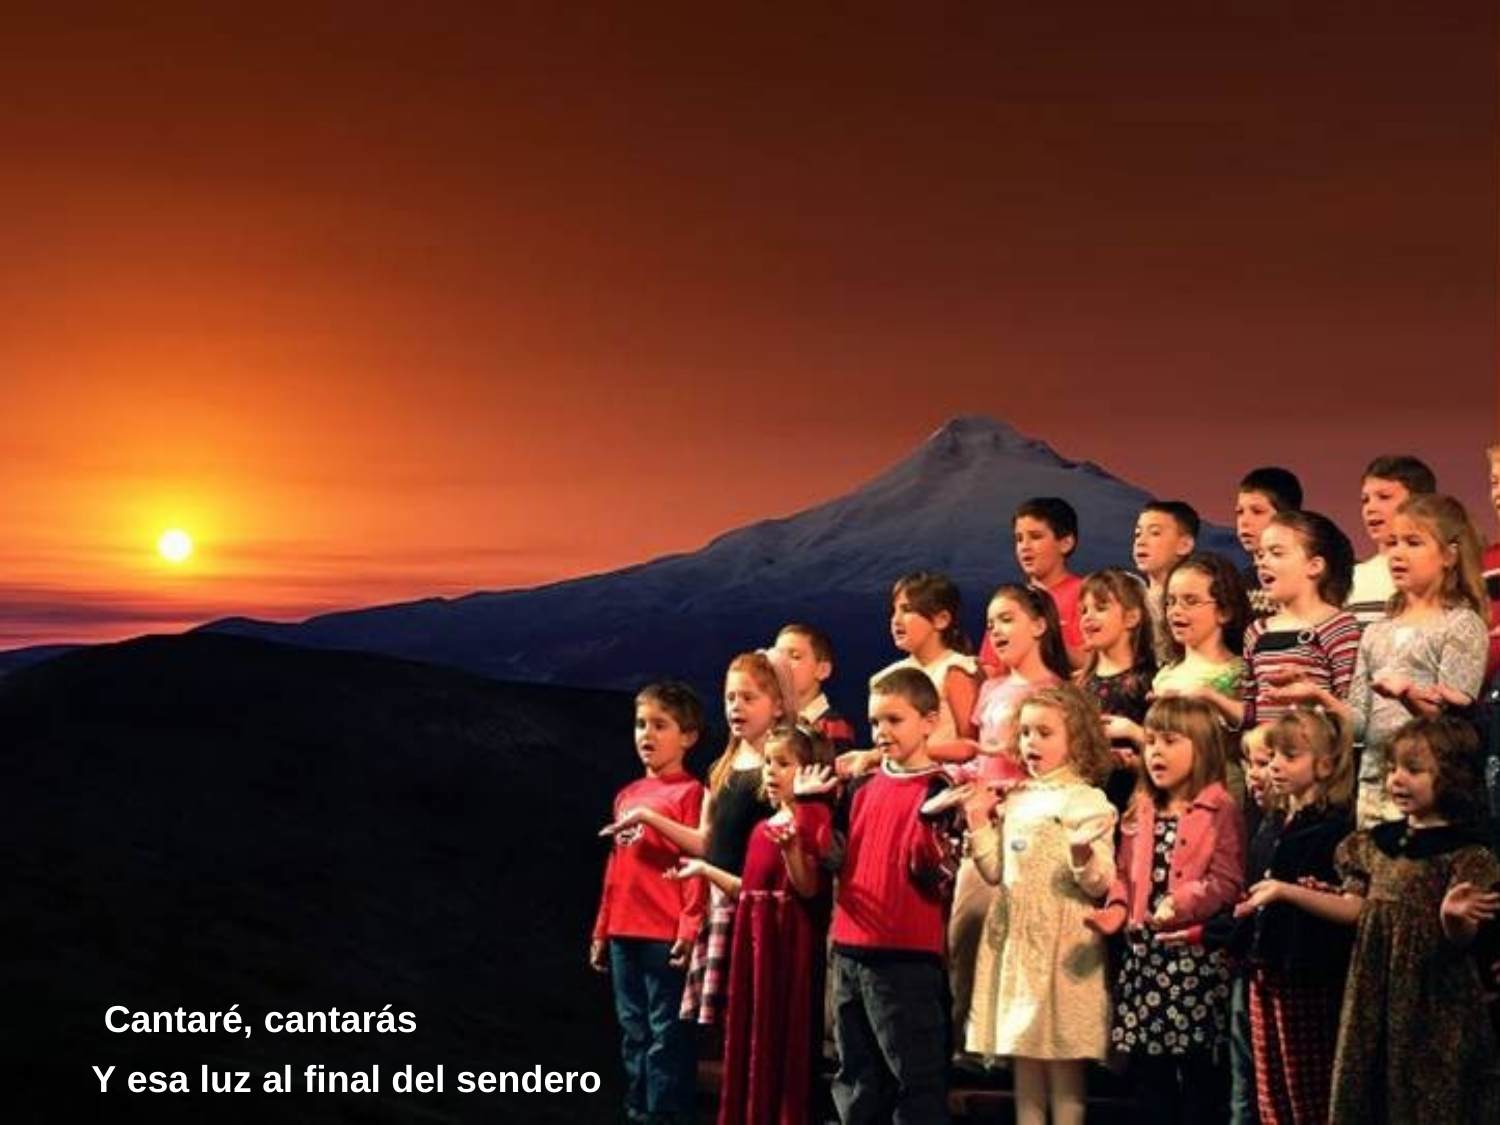

#
Cantaré, cantarás
Y esa luz al final del sendero